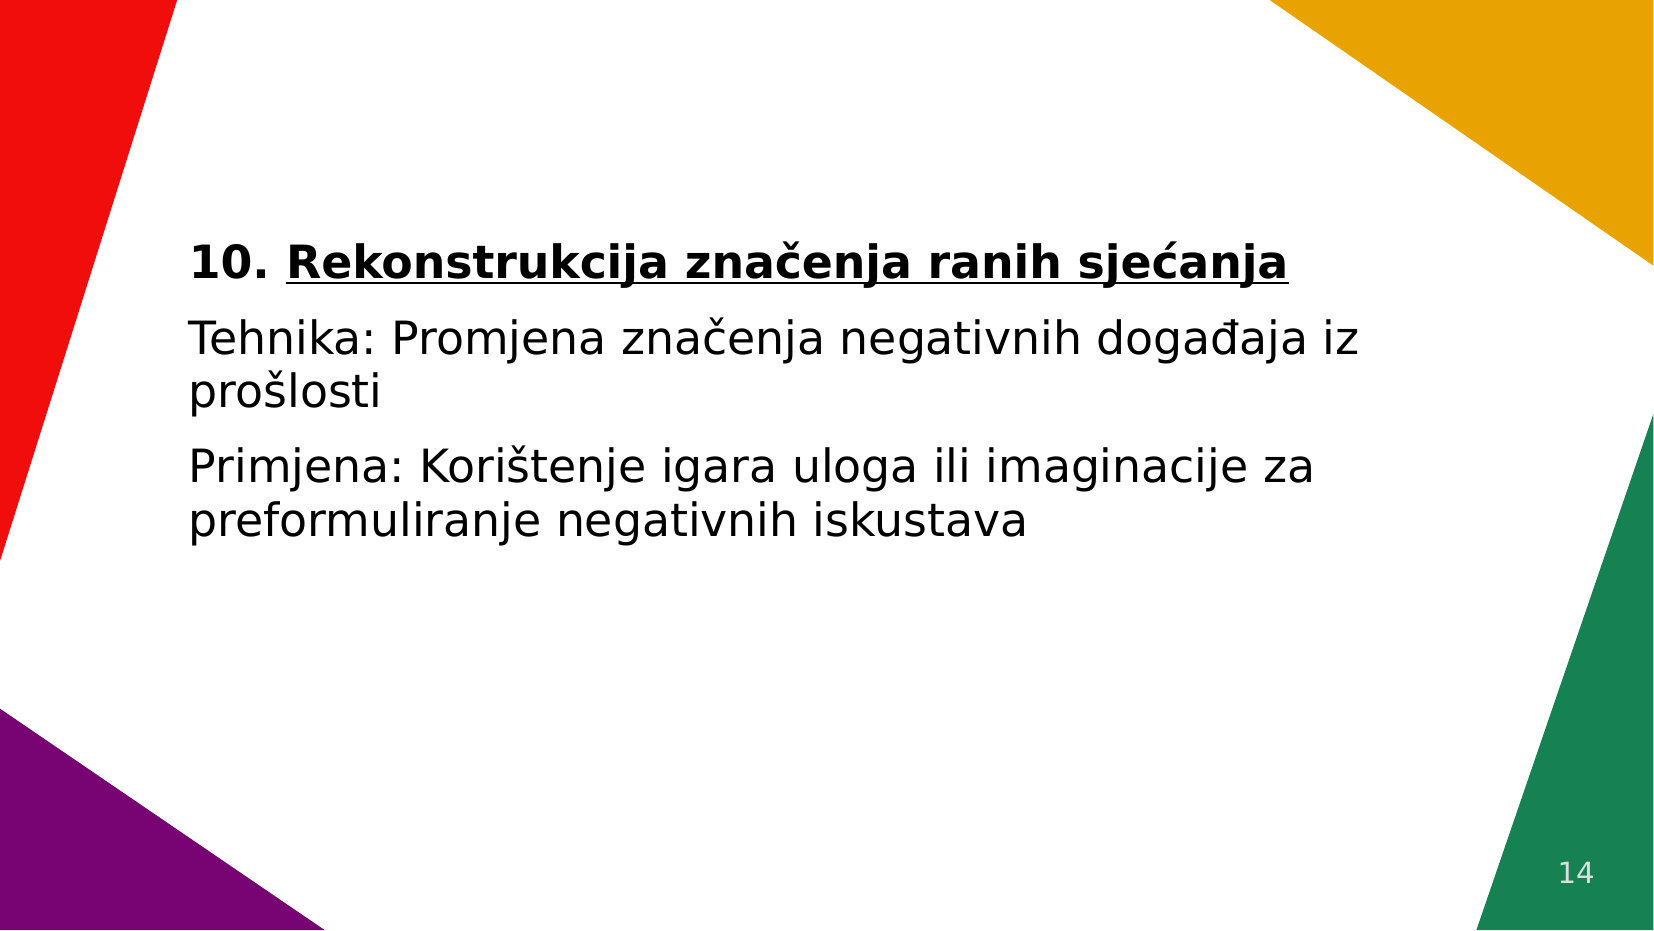

#
10. Rekonstrukcija značenja ranih sjećanja
Tehnika: Promjena značenja negativnih događaja iz prošlosti
Primjena: Korištenje igara uloga ili imaginacije za preformuliranje negativnih iskustava
14